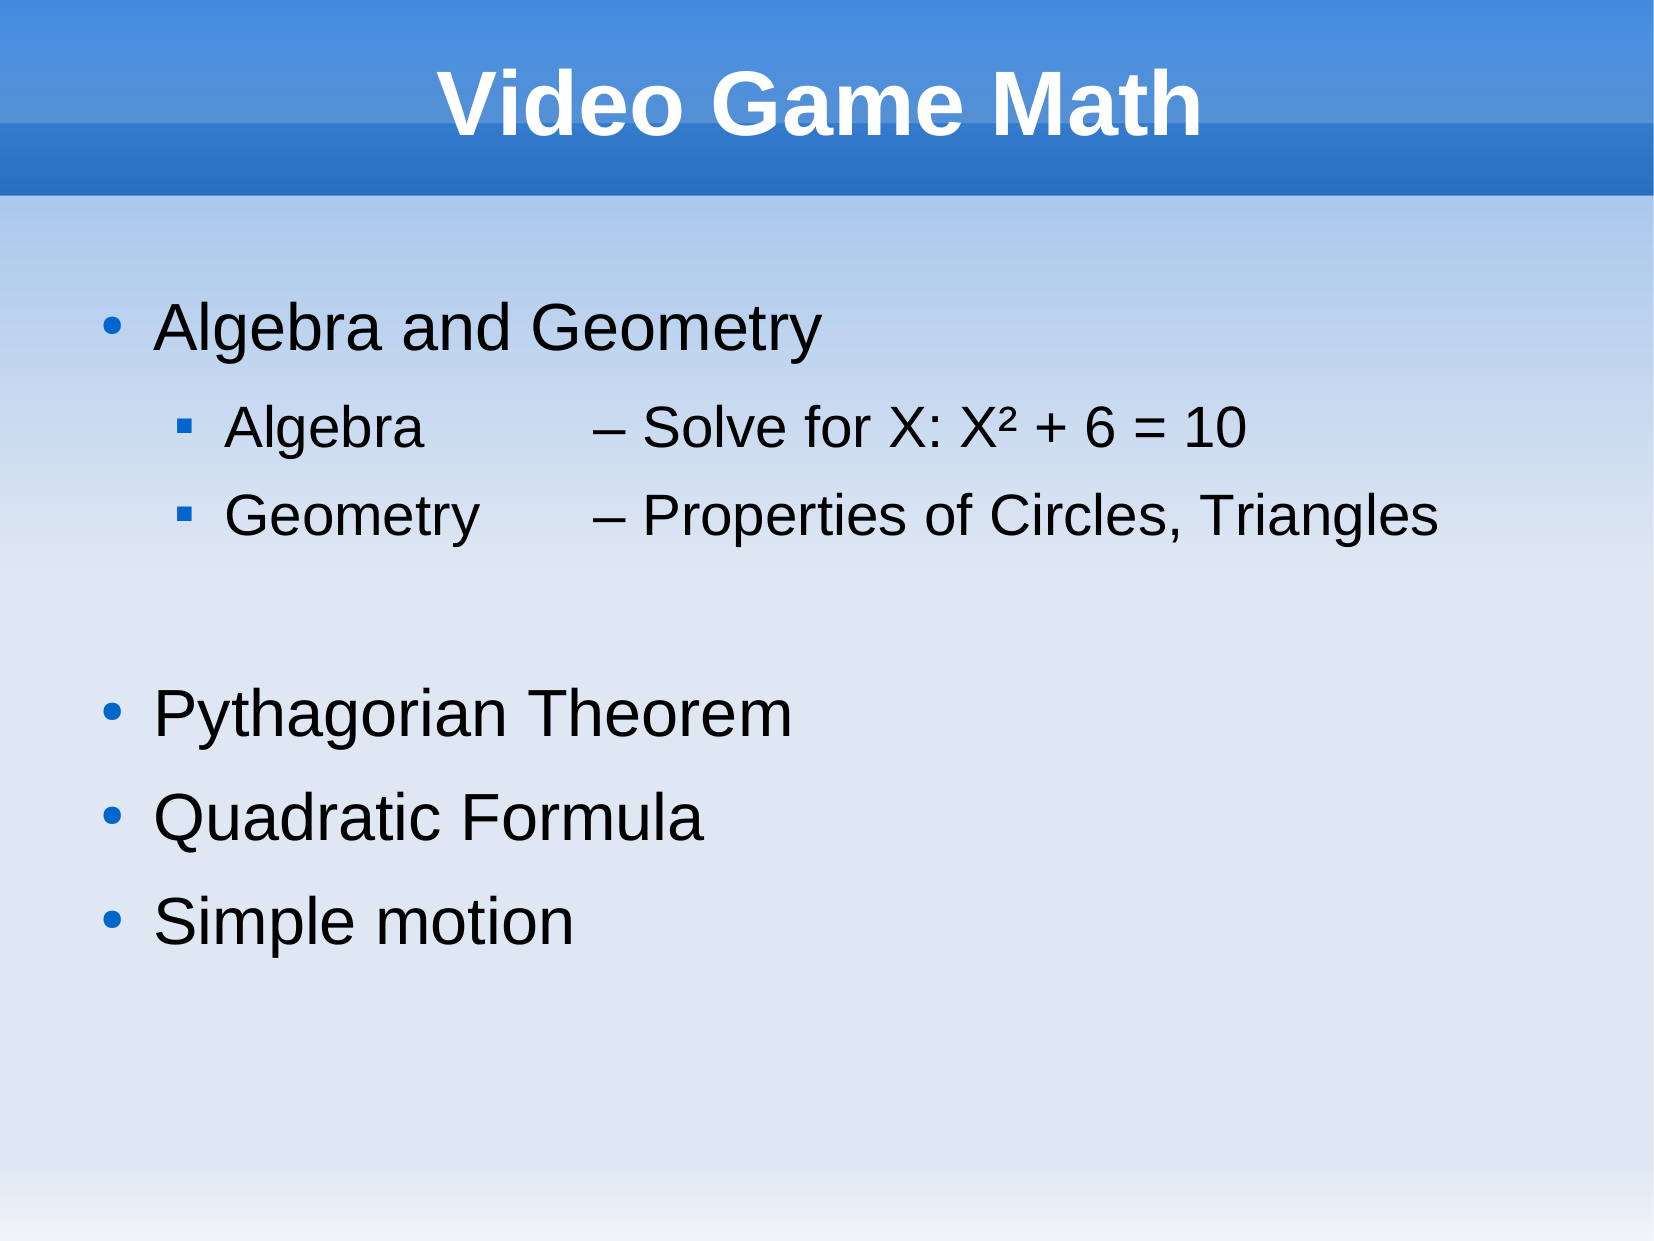

Video Game Math
# Algebra and Geometry
Algebra			– Solve for X: X² + 6 = 10
Geometry		– Properties of Circles, Triangles
Pythagorian Theorem
Quadratic Formula
Simple motion